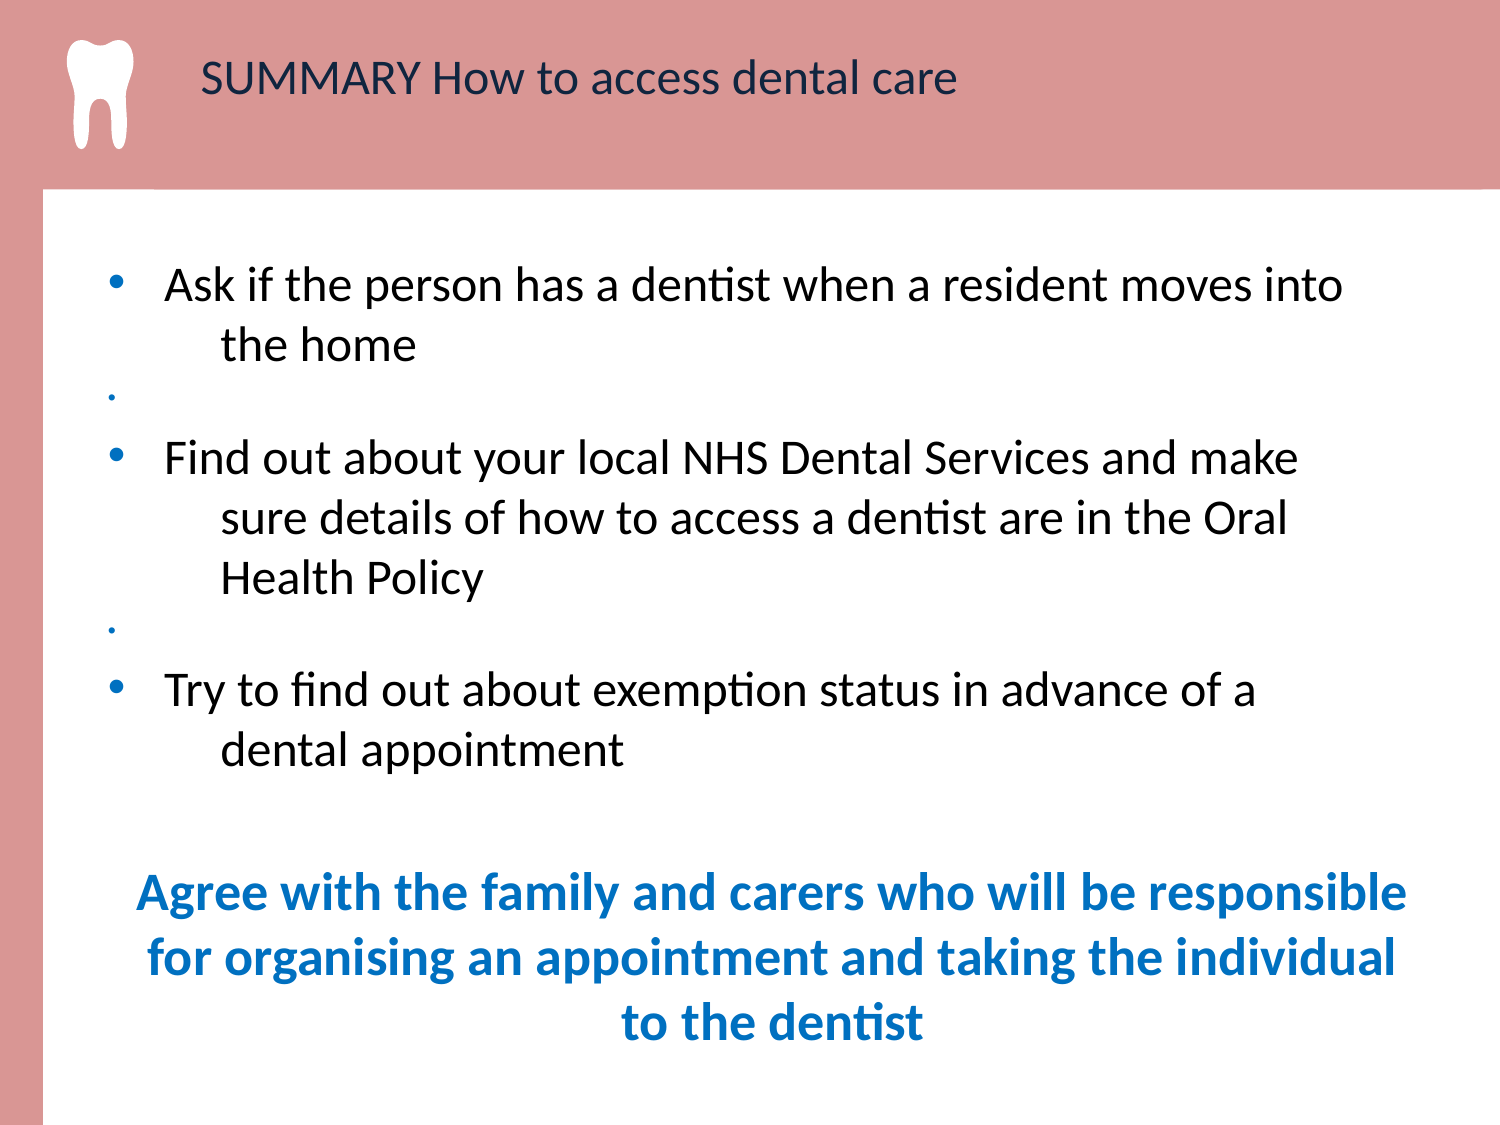

SUMMARY How to access dental care
Ask if the person has a dentist when a resident moves into the home
Find out about your local NHS Dental Services and make sure details of how to access a dentist are in the Oral Health Policy
Try to find out about exemption status in advance of a dental appointment
Agree with the family and carers who will be responsible for organising an appointment and taking the individual to the dentist